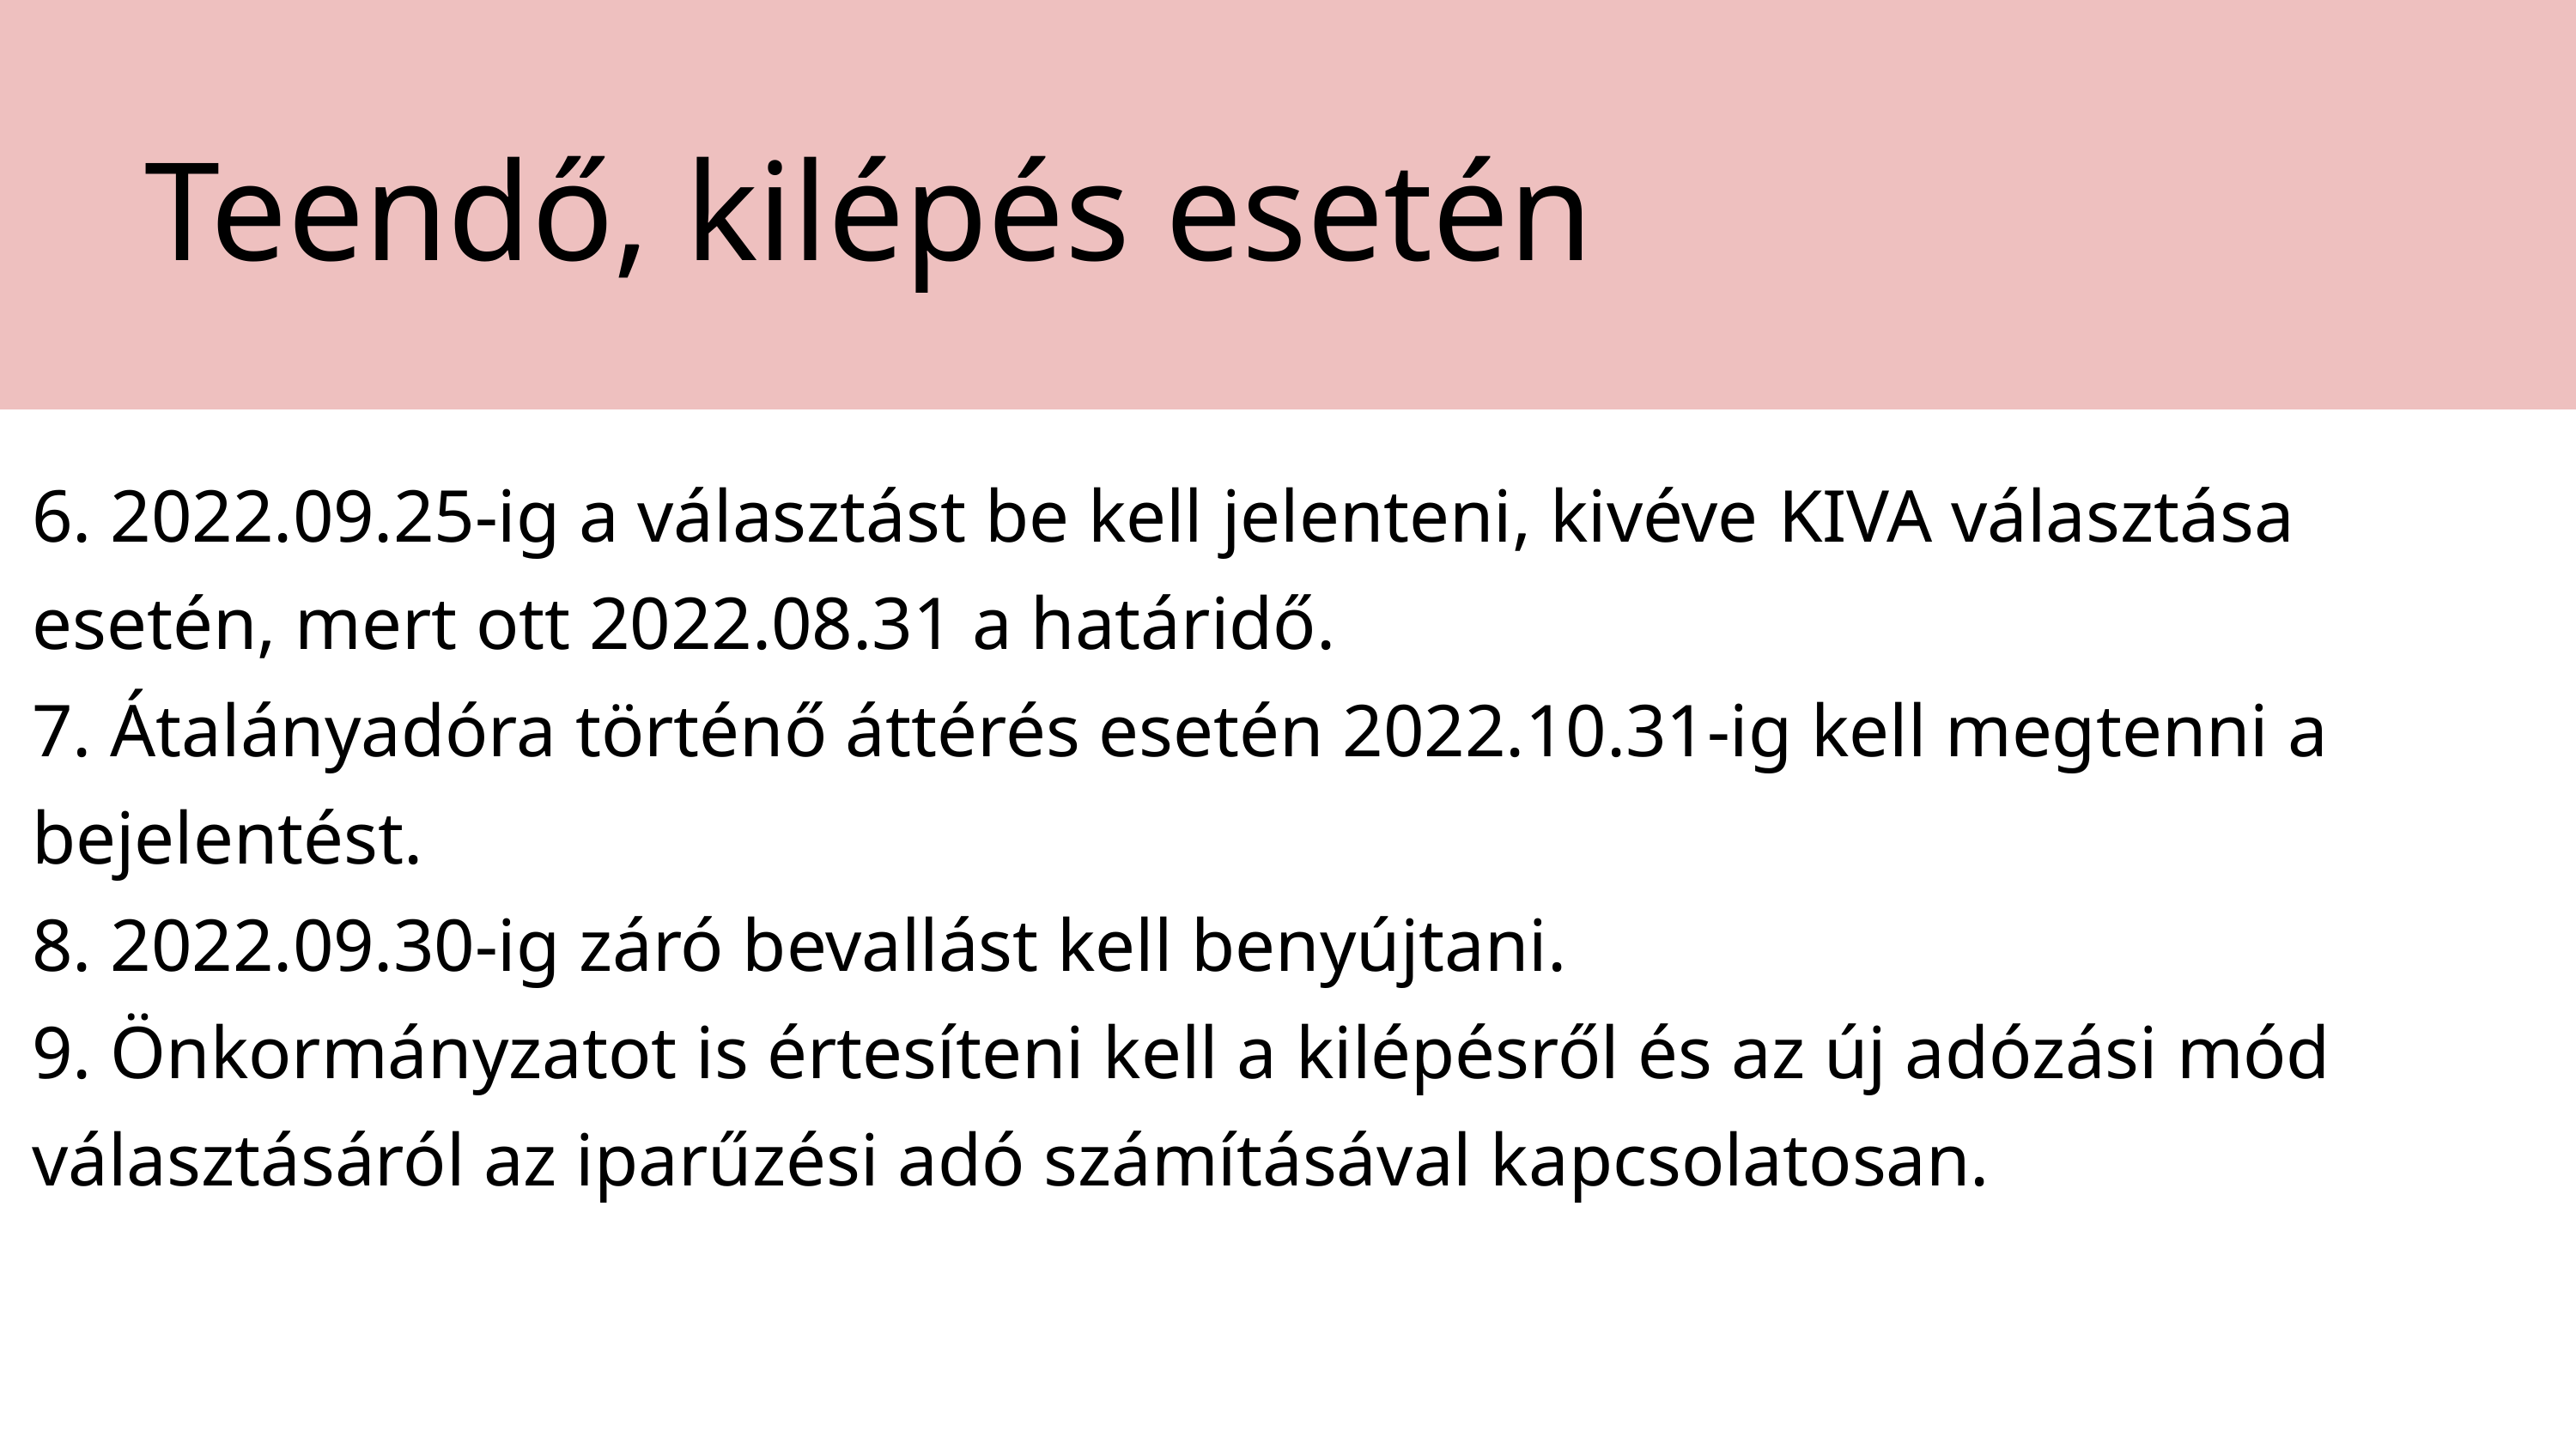

Teendő, kilépés esetén
6. 2022.09.25-ig a választást be kell jelenteni, kivéve KIVA választása esetén, mert ott 2022.08.31 a határidő.
7. Átalányadóra történő áttérés esetén 2022.10.31-ig kell megtenni a bejelentést.
8. 2022.09.30-ig záró bevallást kell benyújtani.
9. Önkormányzatot is értesíteni kell a kilépésről és az új adózási mód választásáról az iparűzési adó számításával kapcsolatosan.